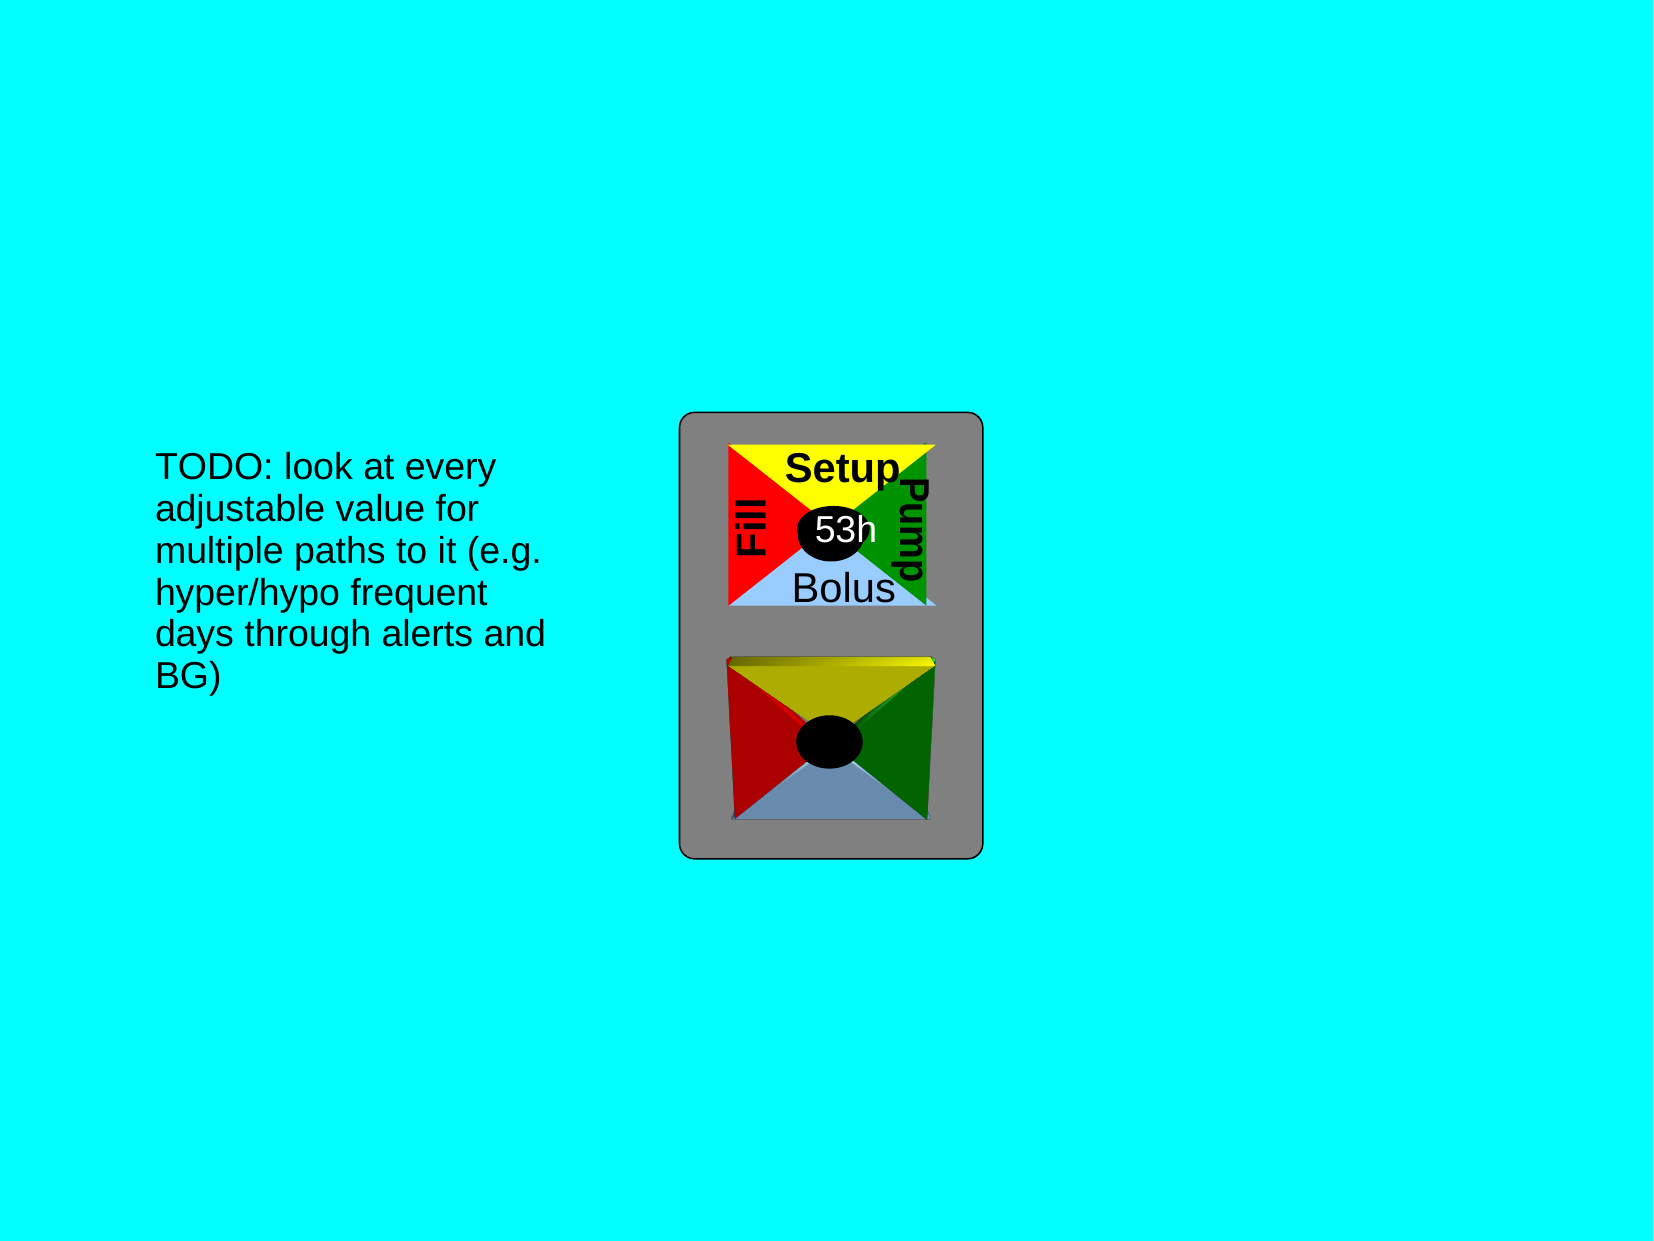

Setup
TODO: look at every adjustable value for multiple paths to it (e.g. hyper/hypo frequent days through alerts and BG)
53h
Fill
Pump
Bolus